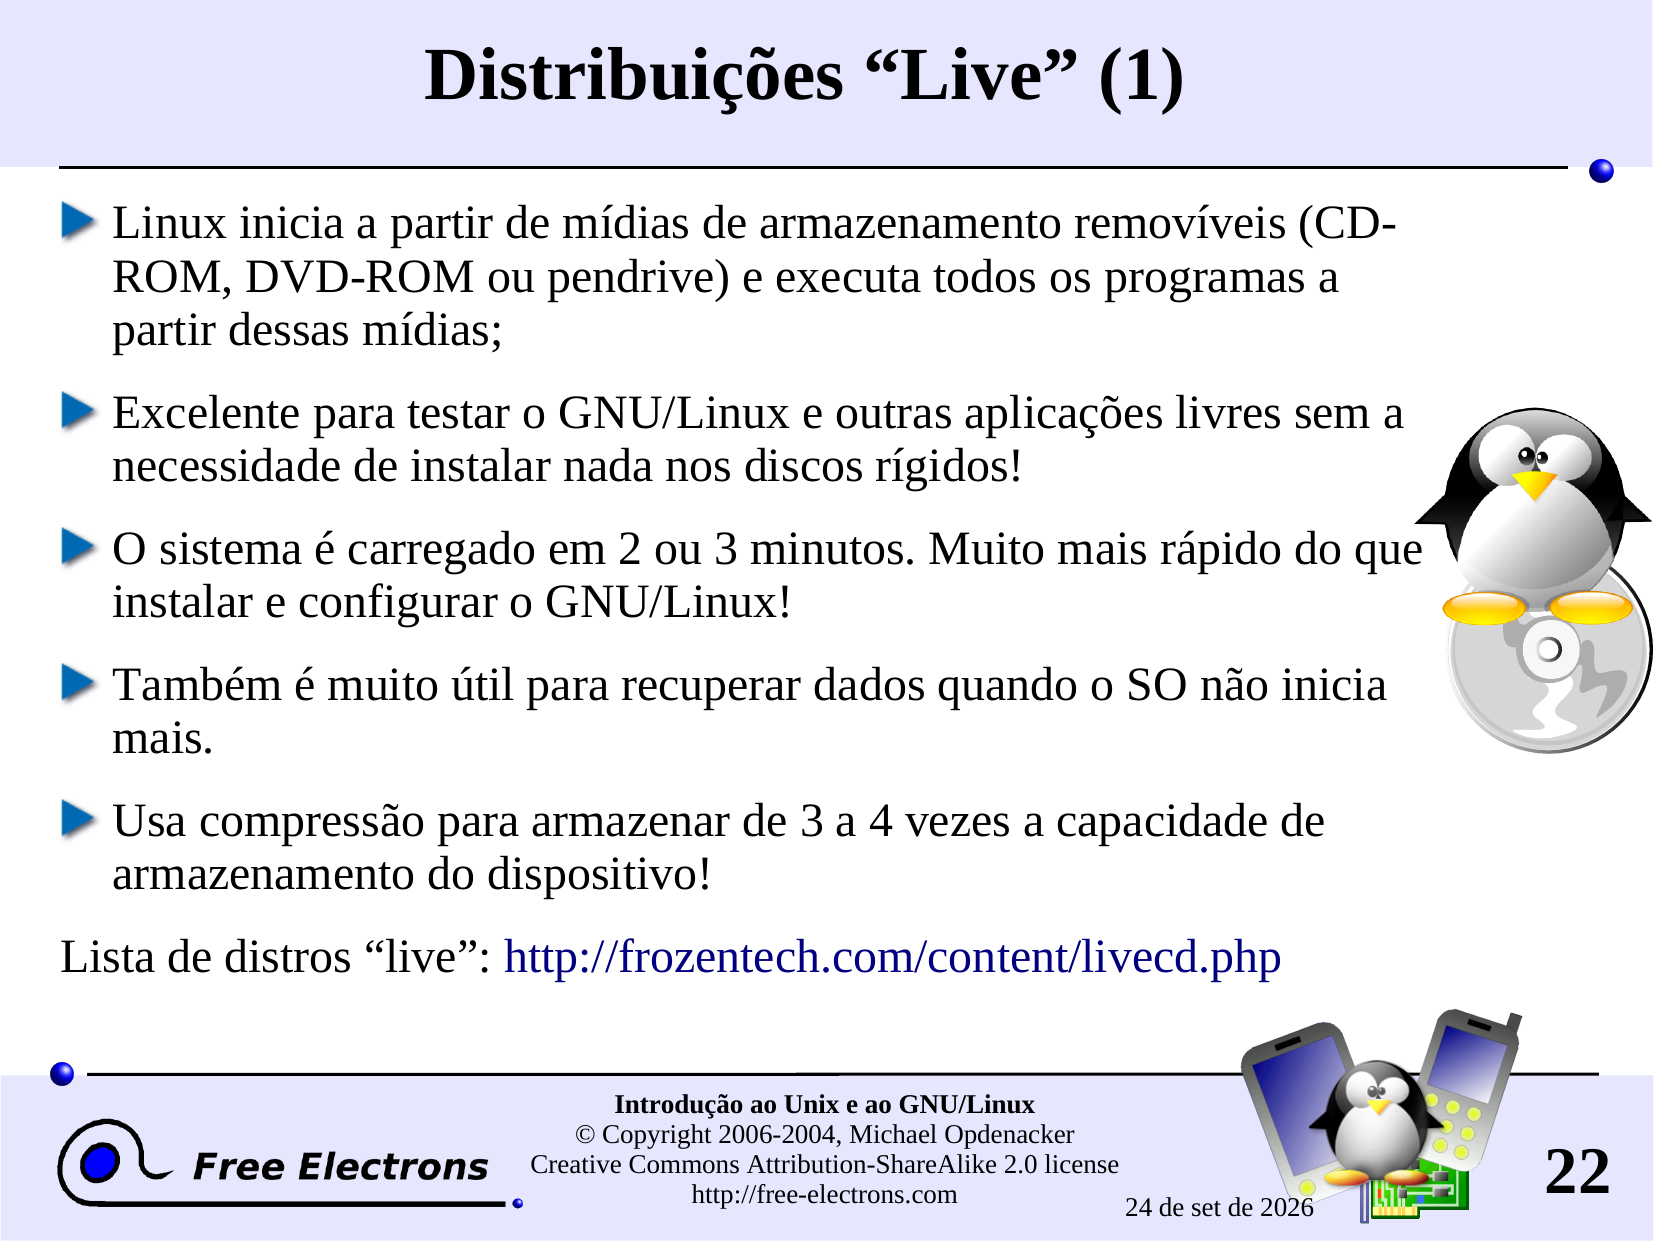

# Distribuições “Live” (1)
Linux inicia a partir de mídias de armazenamento removíveis (CD-ROM, DVD-ROM ou pendrive) e executa todos os programas a partir dessas mídias;
Excelente para testar o GNU/Linux e outras aplicações livres sem a necessidade de instalar nada nos discos rígidos!
O sistema é carregado em 2 ou 3 minutos. Muito mais rápido do que instalar e configurar o GNU/Linux!
Também é muito útil para recuperar dados quando o SO não inicia mais.
Usa compressão para armazenar de 3 a 4 vezes a capacidade de armazenamento do dispositivo!
Lista de distros “live”: http://frozentech.com/content/livecd.php